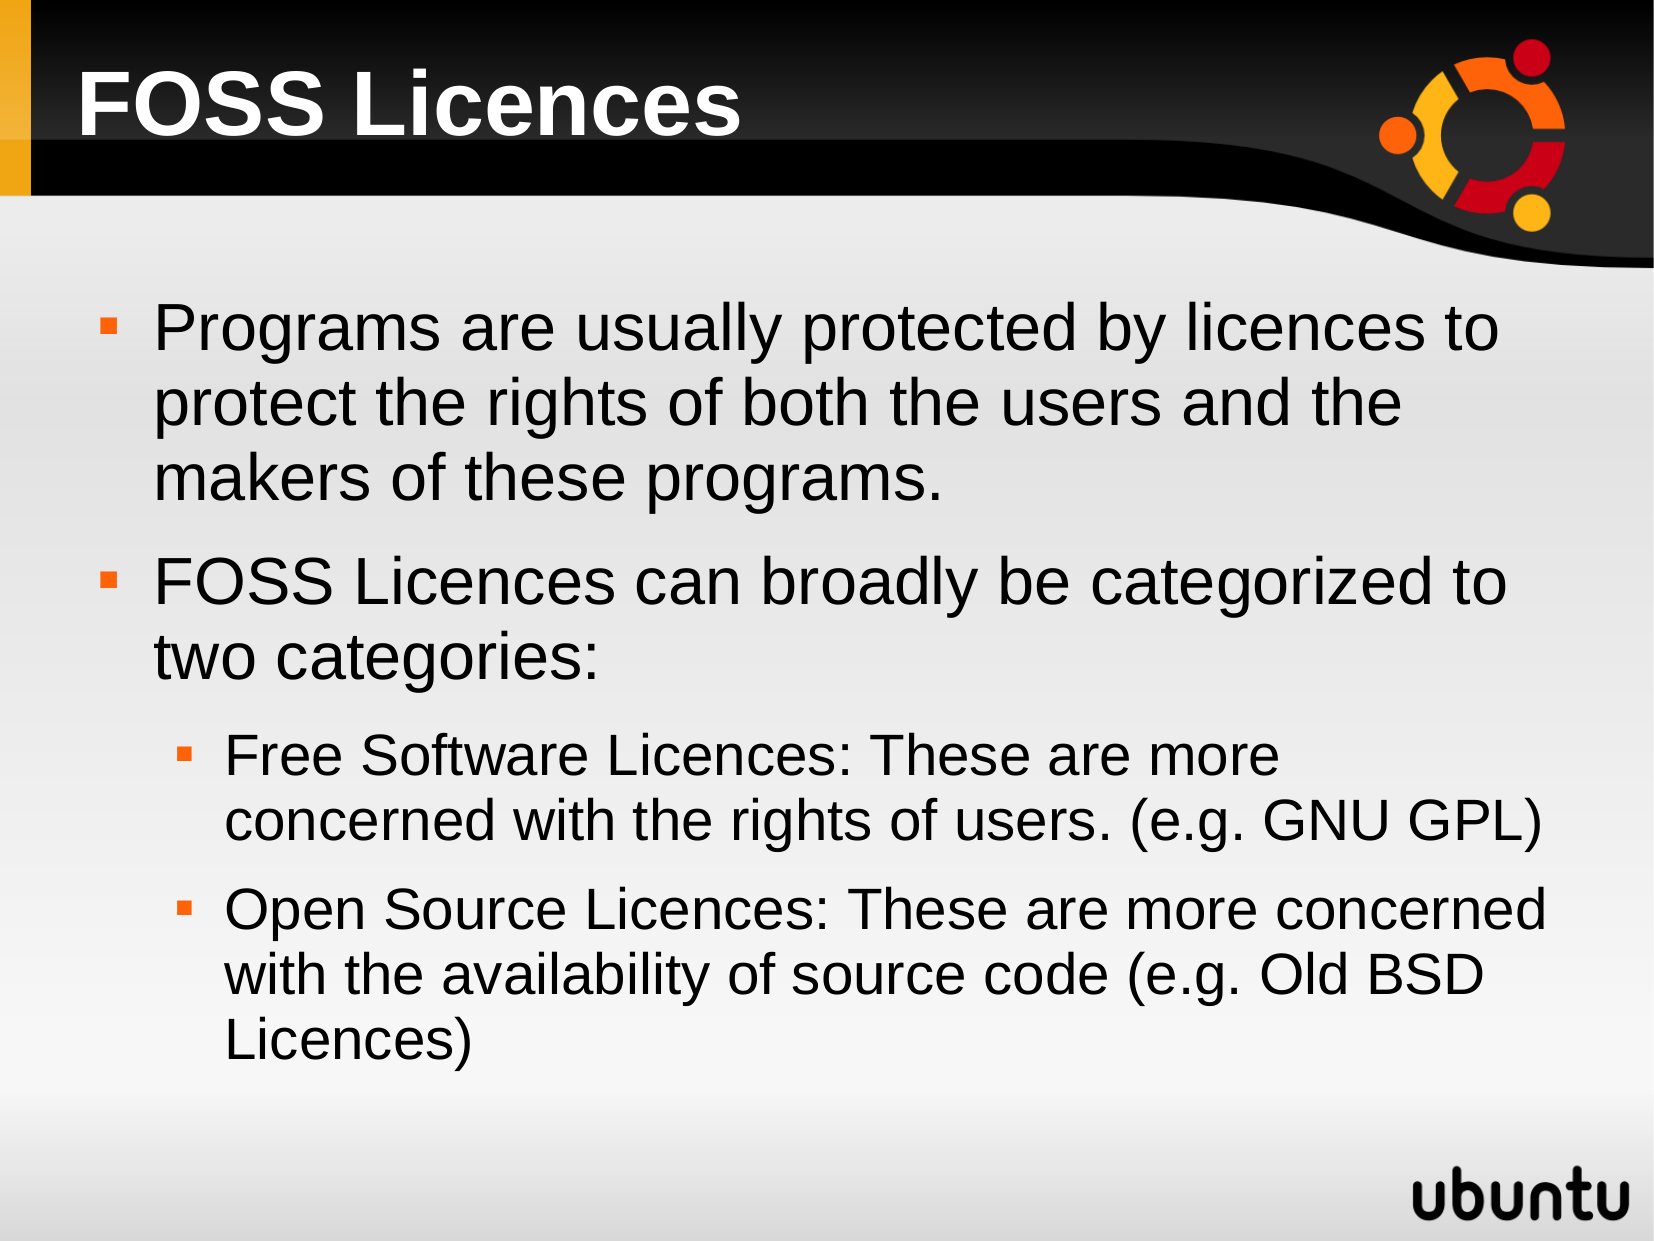

# FOSS Licences
Programs are usually protected by licences to protect the rights of both the users and the makers of these programs.
FOSS Licences can broadly be categorized to two categories:
Free Software Licences: These are more concerned with the rights of users. (e.g. GNU GPL)
Open Source Licences: These are more concerned with the availability of source code (e.g. Old BSD Licences)